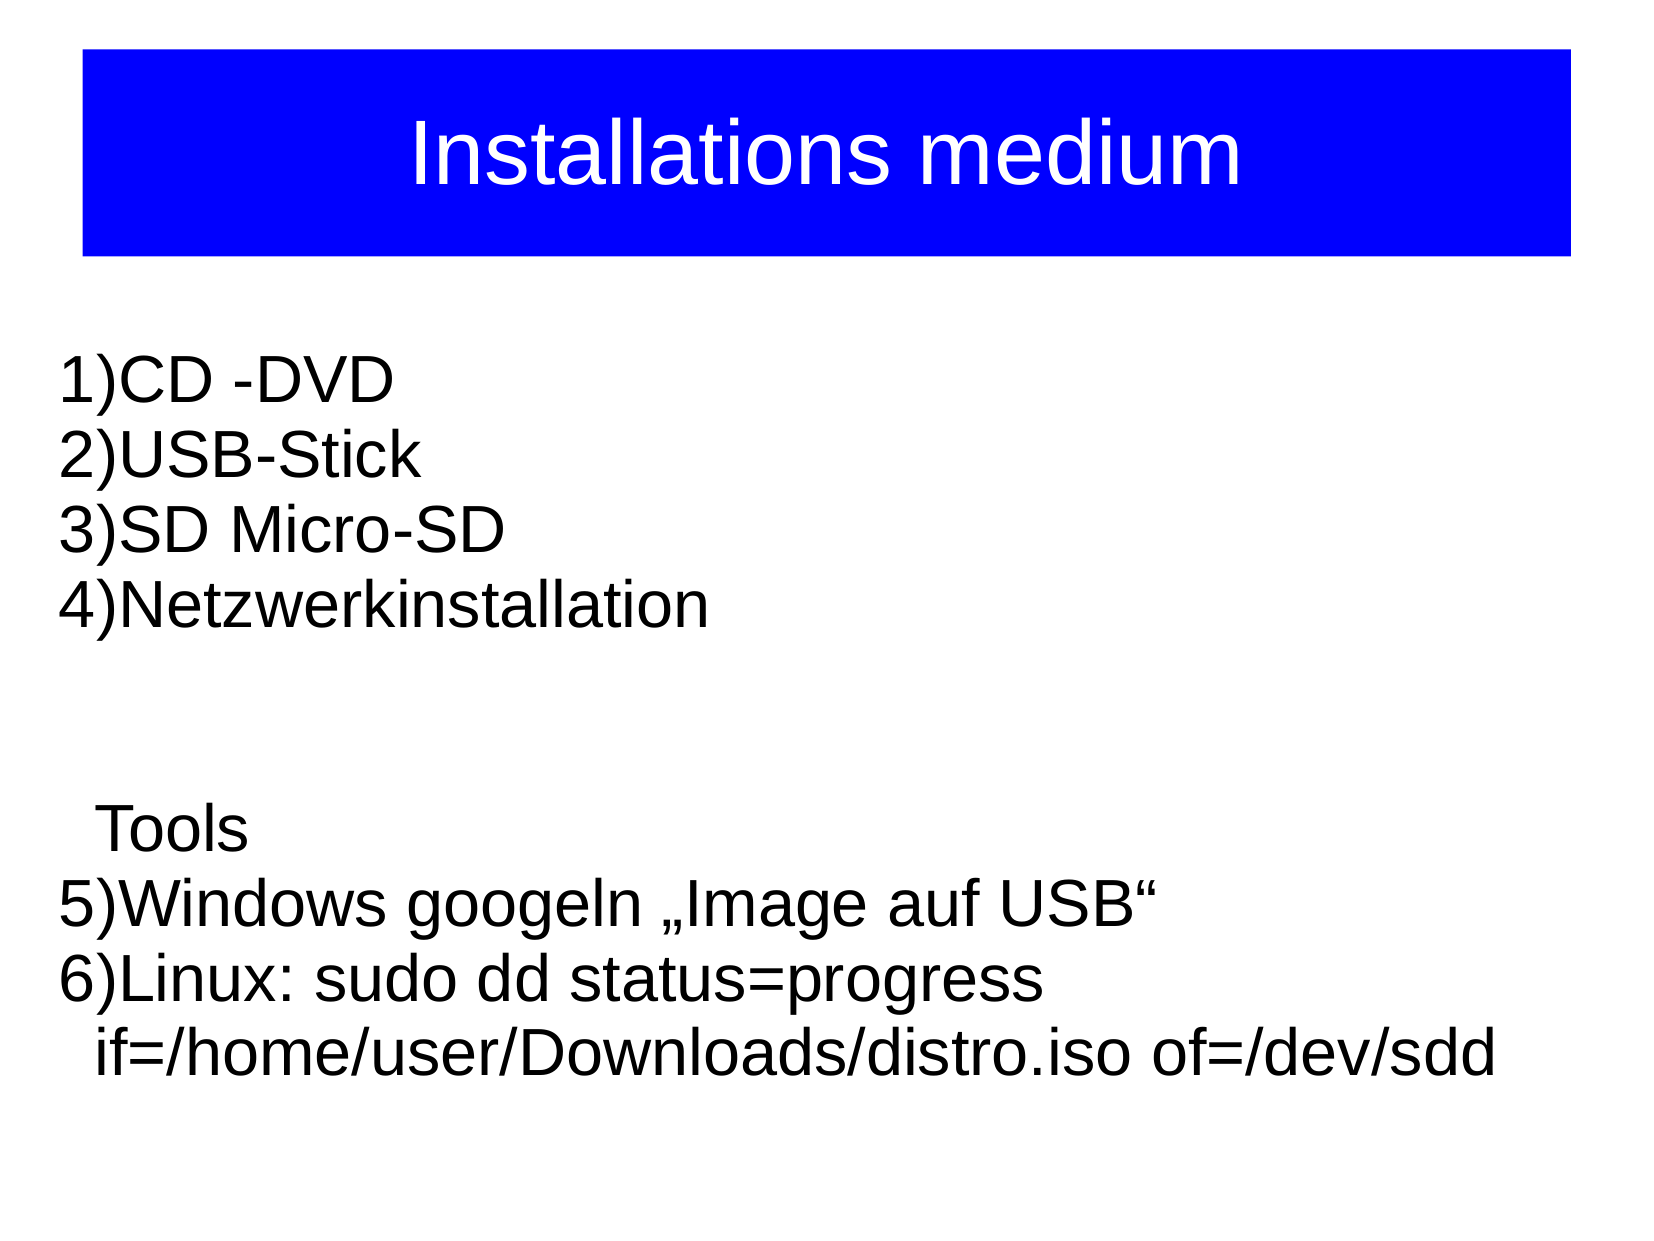

# Installations medium
CD -DVD
USB-Stick
SD Micro-SD
Netzwerkinstallation
Tools
Windows googeln „Image auf USB“
Linux: sudo dd status=progress if=/home/user/Downloads/distro.iso of=/dev/sdd